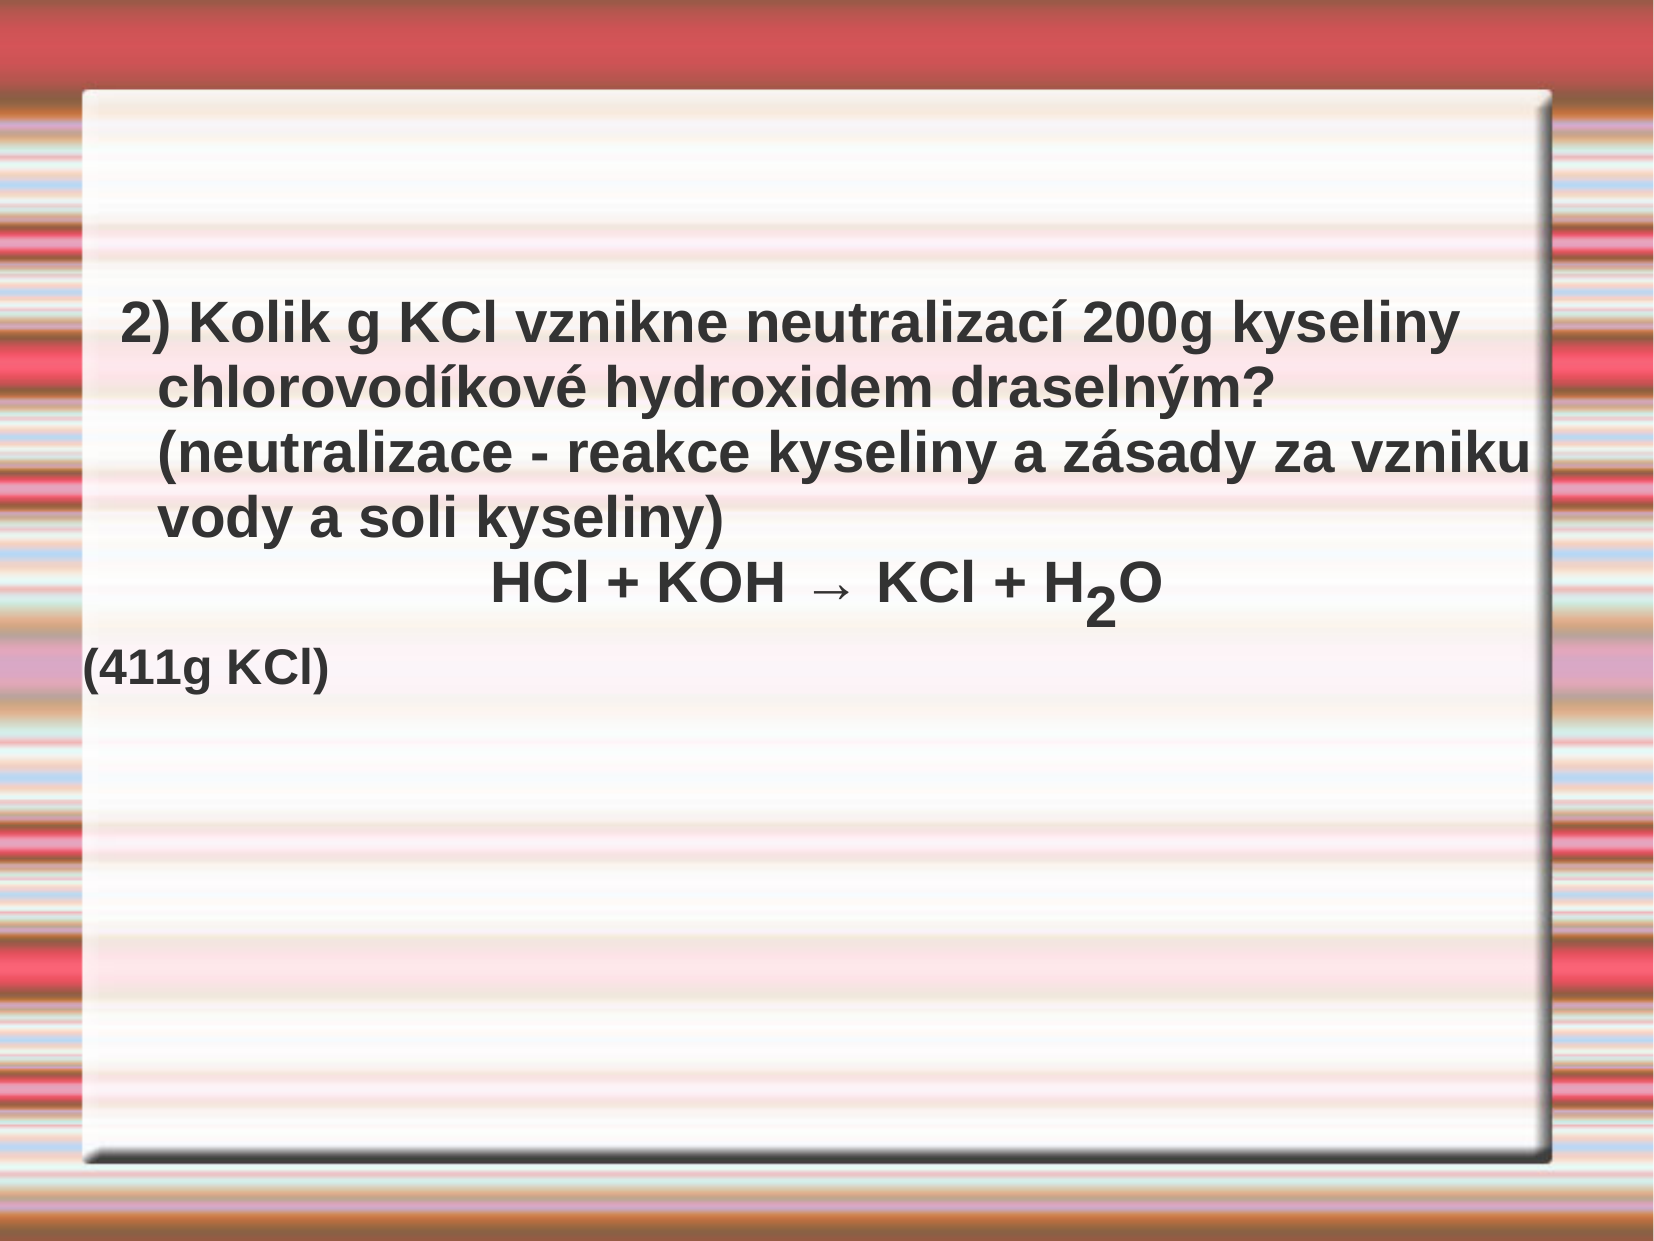

#
2) Kolik g KCl vznikne neutralizací 200g kyseliny chlorovodíkové hydroxidem draselným? (neutralizace - reakce kyseliny a zásady za vzniku vody a soli kyseliny)
HCl + KOH → KCl + H2O
(411g KCl)